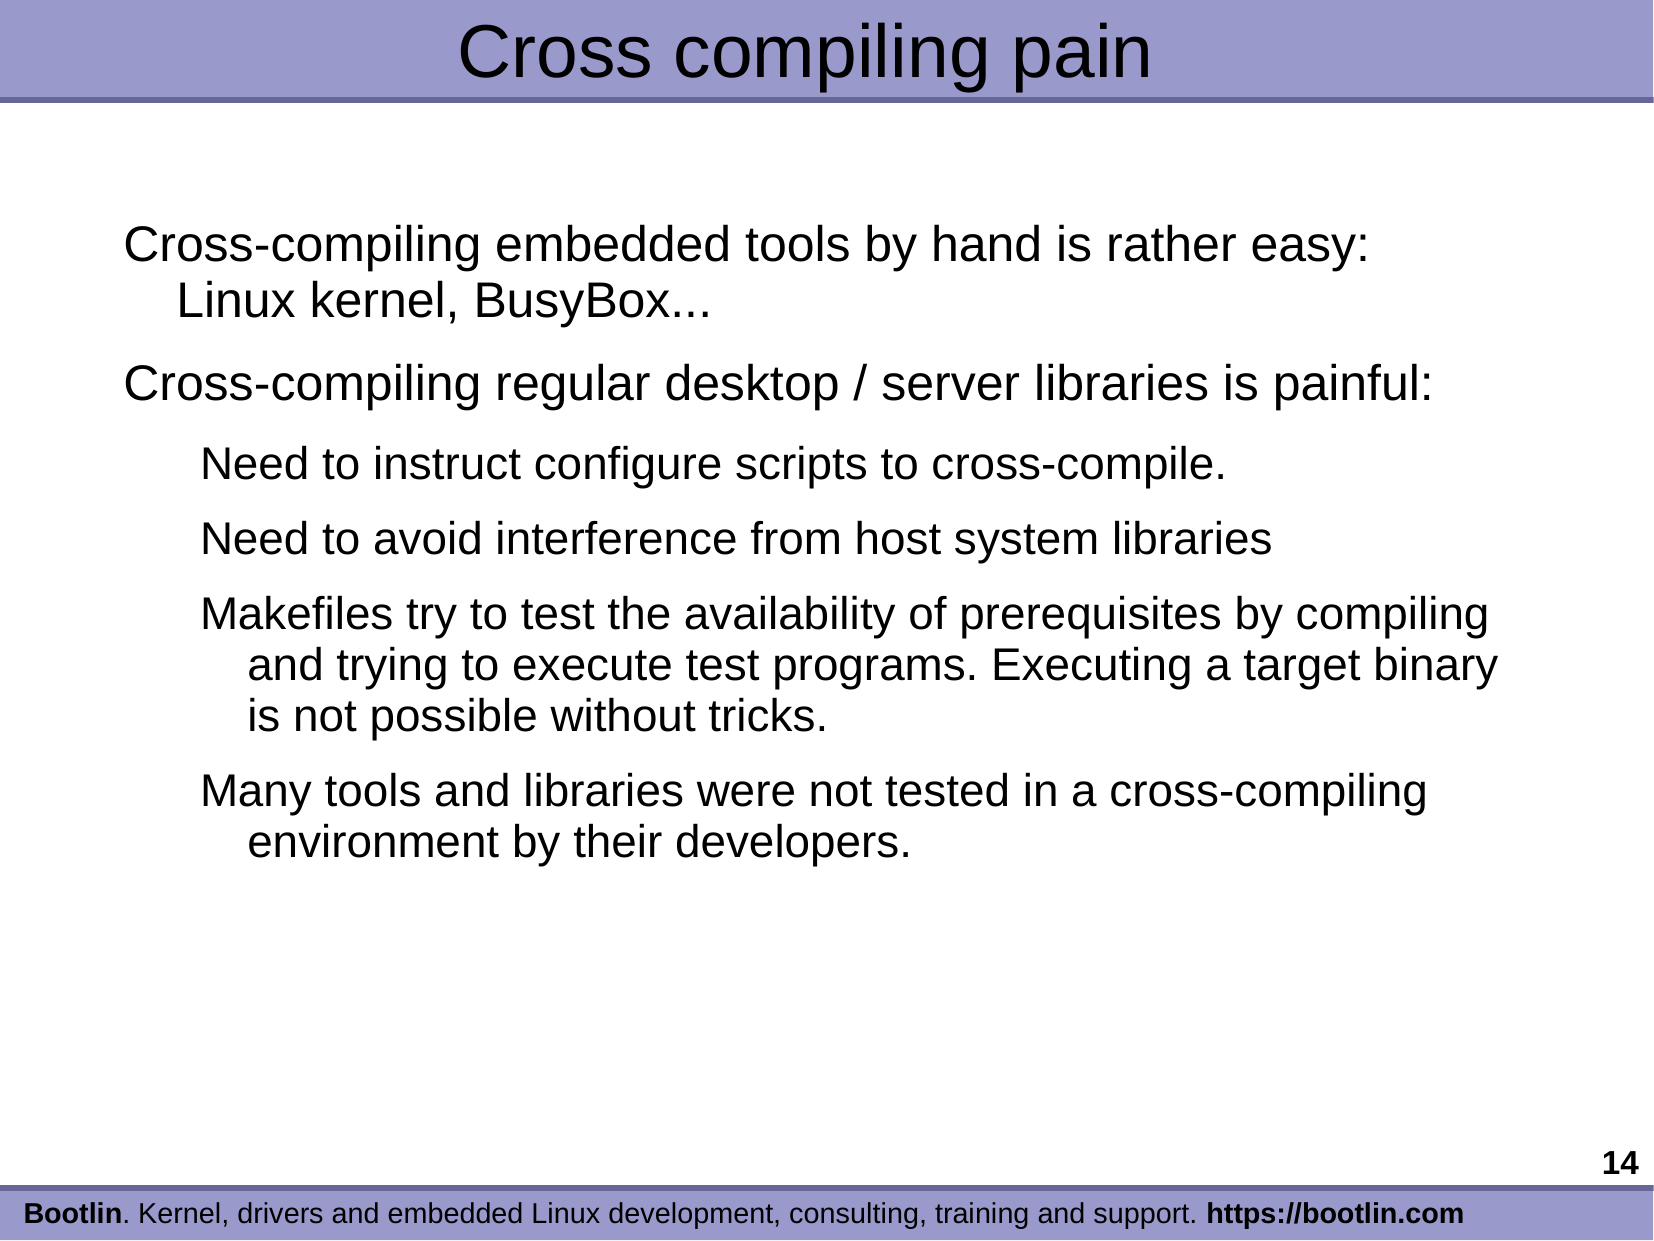

# Cross compiling pain
Cross-compiling embedded tools by hand is rather easy:
Linux kernel, BusyBox...
Cross-compiling regular desktop / server libraries is painful:
Need to instruct configure scripts to cross-compile.
Need to avoid interference from host system libraries
Makefiles try to test the availability of prerequisites by compiling and trying to execute test programs. Executing a target binary is not possible without tricks.
Many tools and libraries were not tested in a cross-compiling environment by their developers.